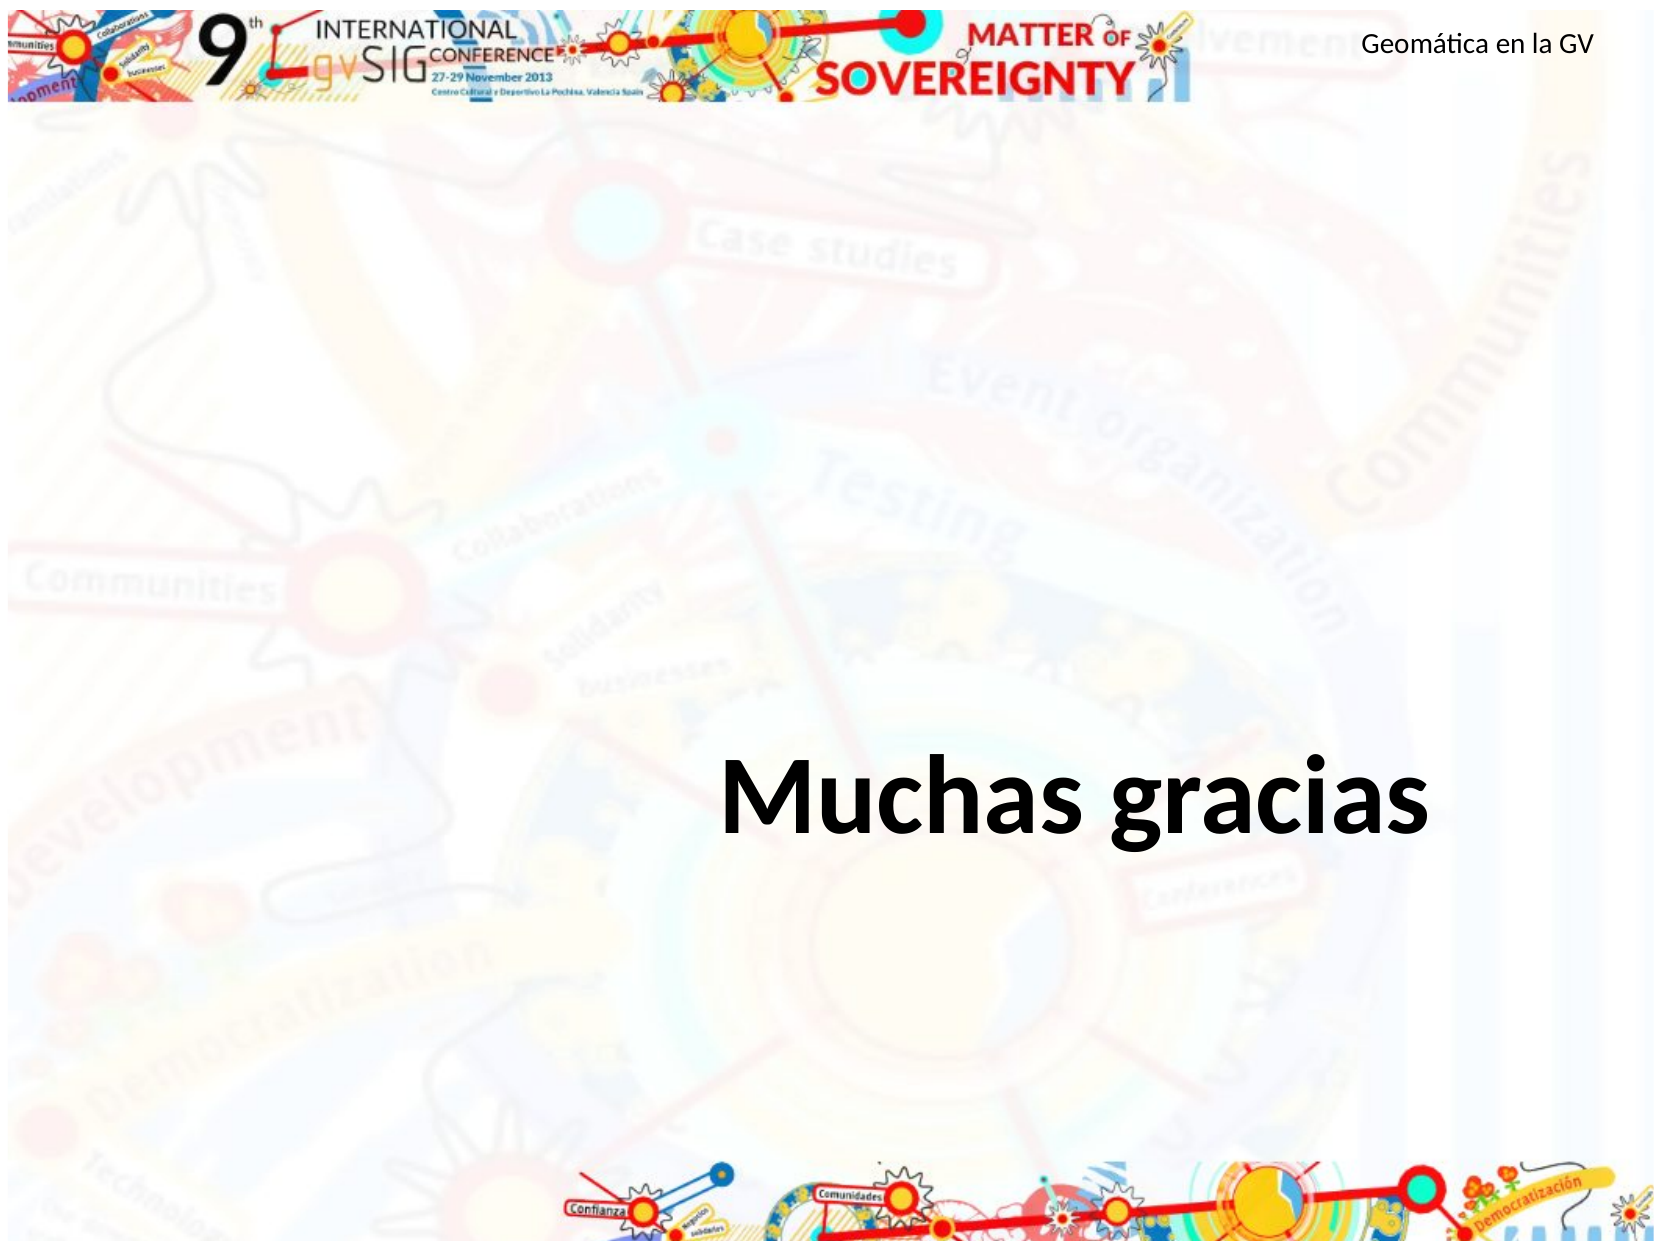

Geomática en la GV
# Muchas gracias